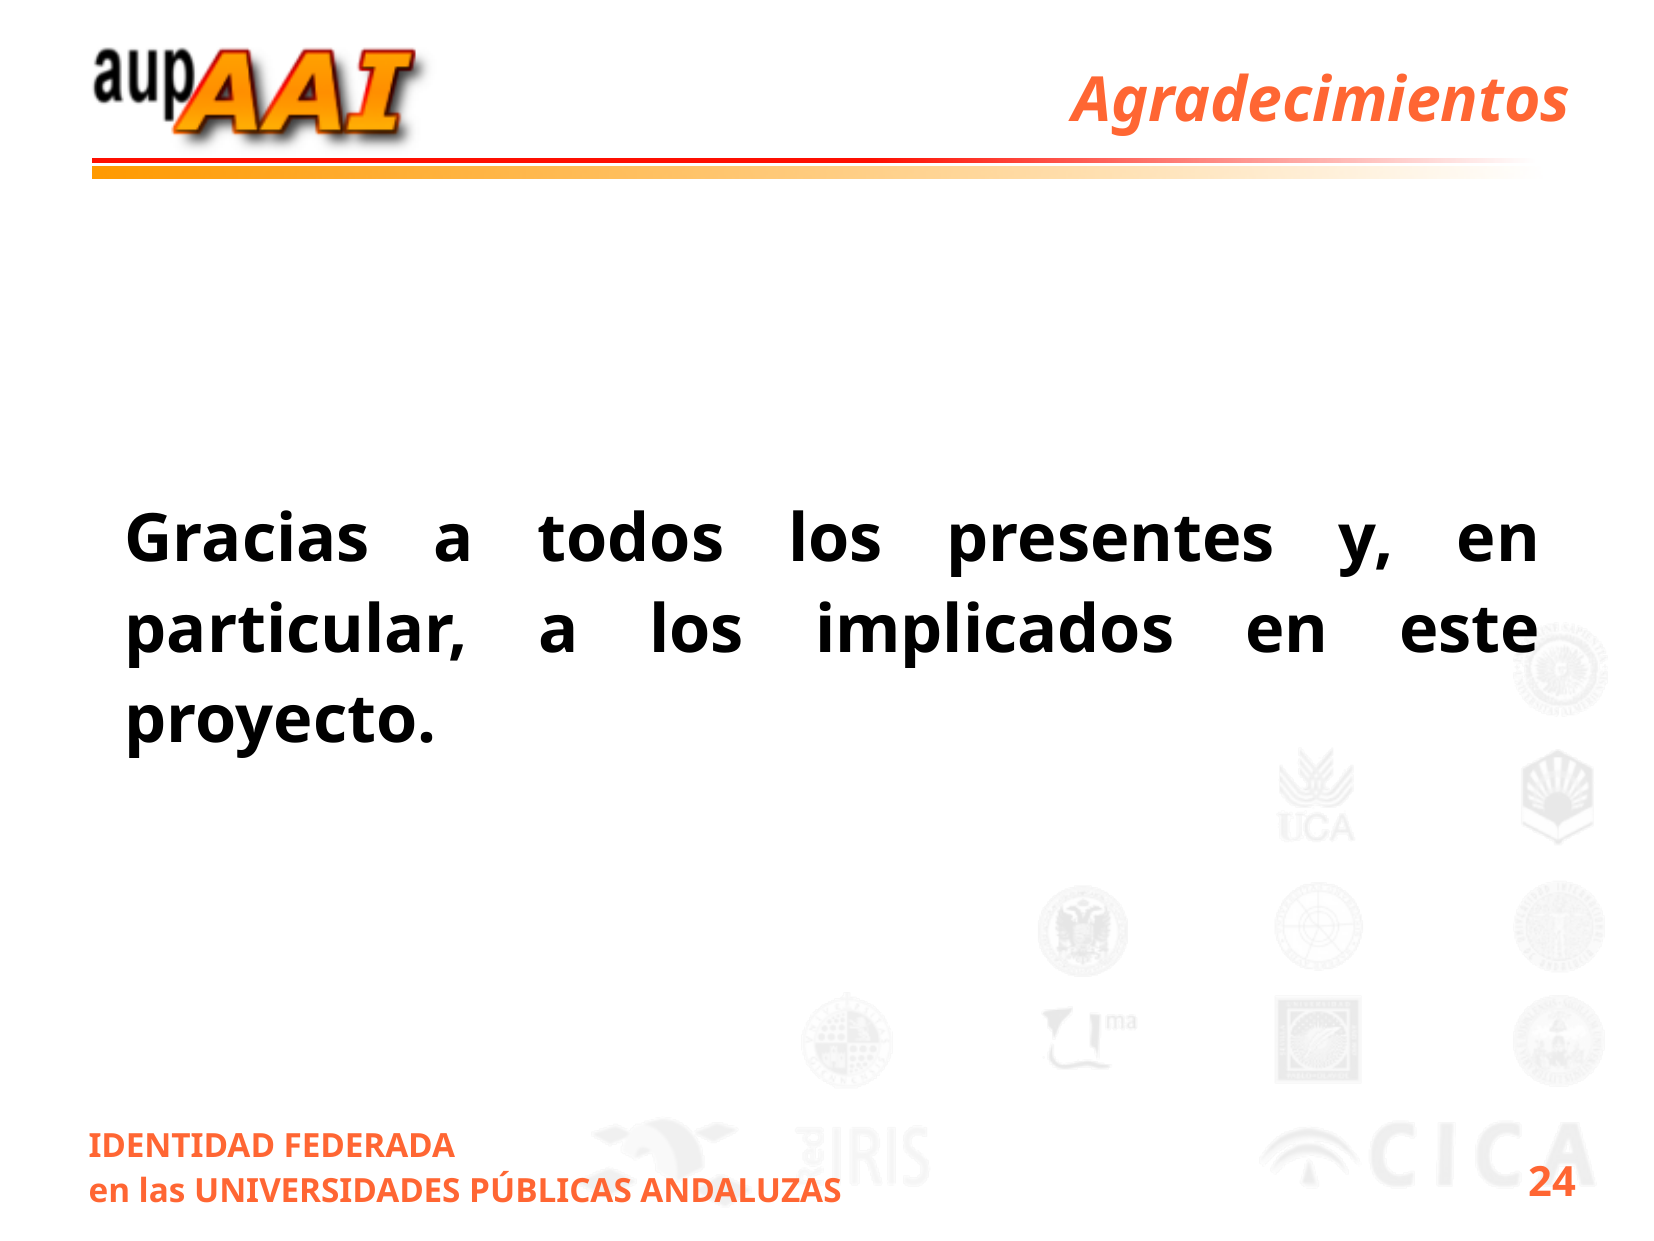

# Agradecimientos
Gracias a todos los presentes y, en particular, a los implicados en este proyecto.
24